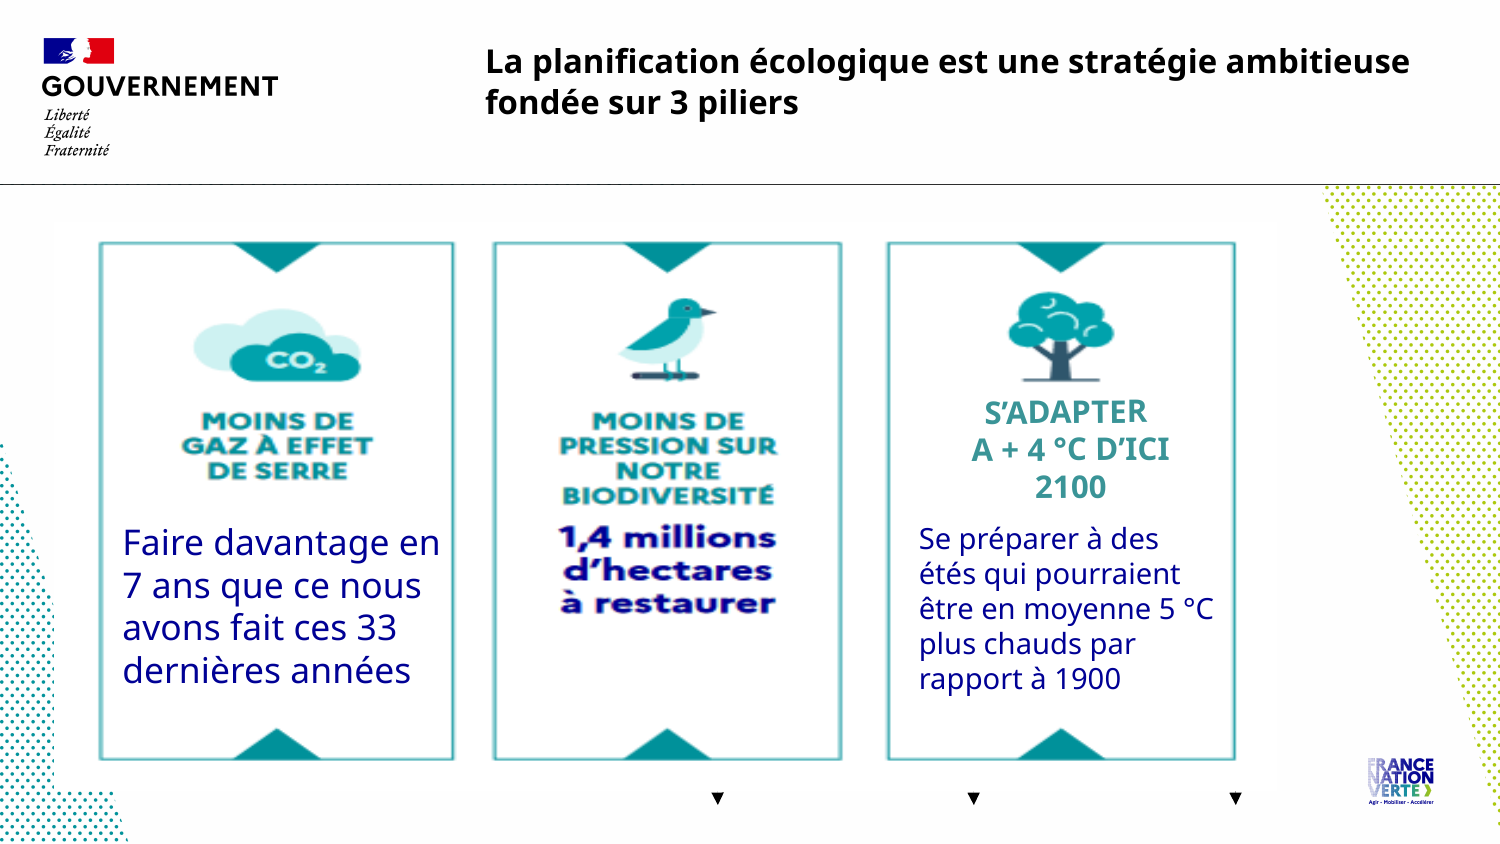

# La planification écologique est une stratégie ambitieuse fondée sur 3 piliers
Faire davantage en 7 ans que ce nous avons fait ces 33 dernières années
Se préparer à des étés qui pourraient être en moyenne 5 °C plus chauds par rapport à 1900
S’ADAPTER
A + 4 °C D’ICI 2100